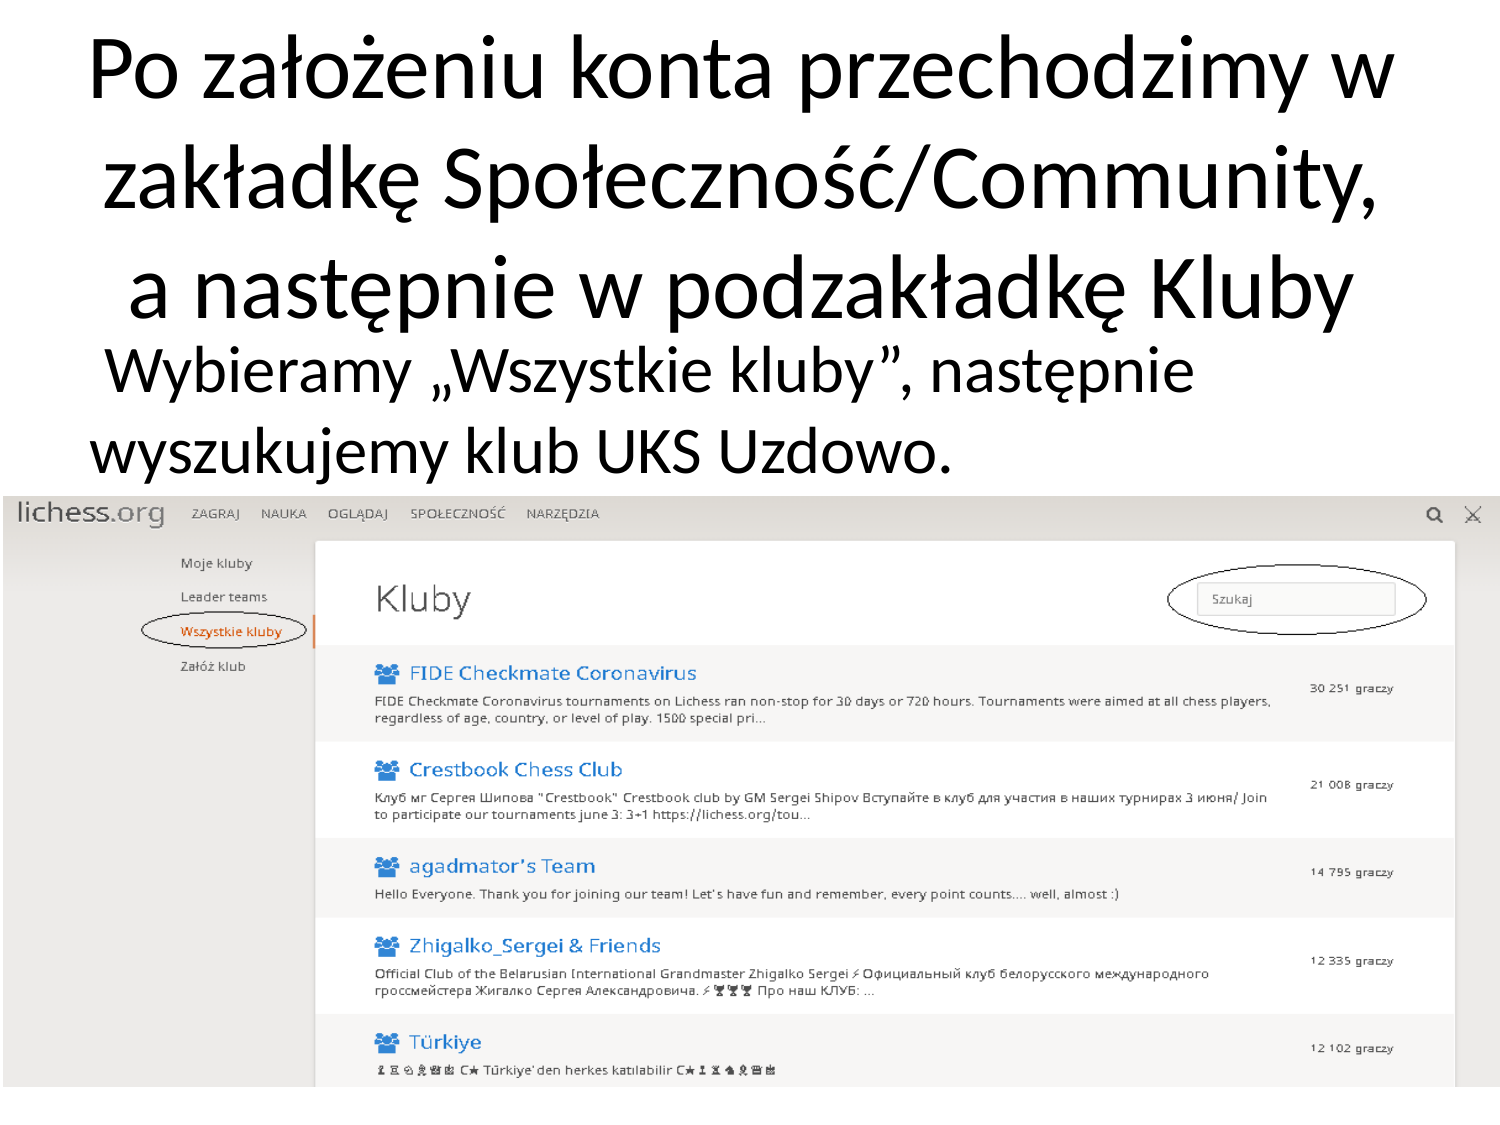

# Po założeniu konta przechodzimy w zakładkę Społeczność/Community, a następnie w podzakładkę Kluby
 Wybieramy „Wszystkie kluby”, następnie wyszukujemy klub UKS Uzdowo.